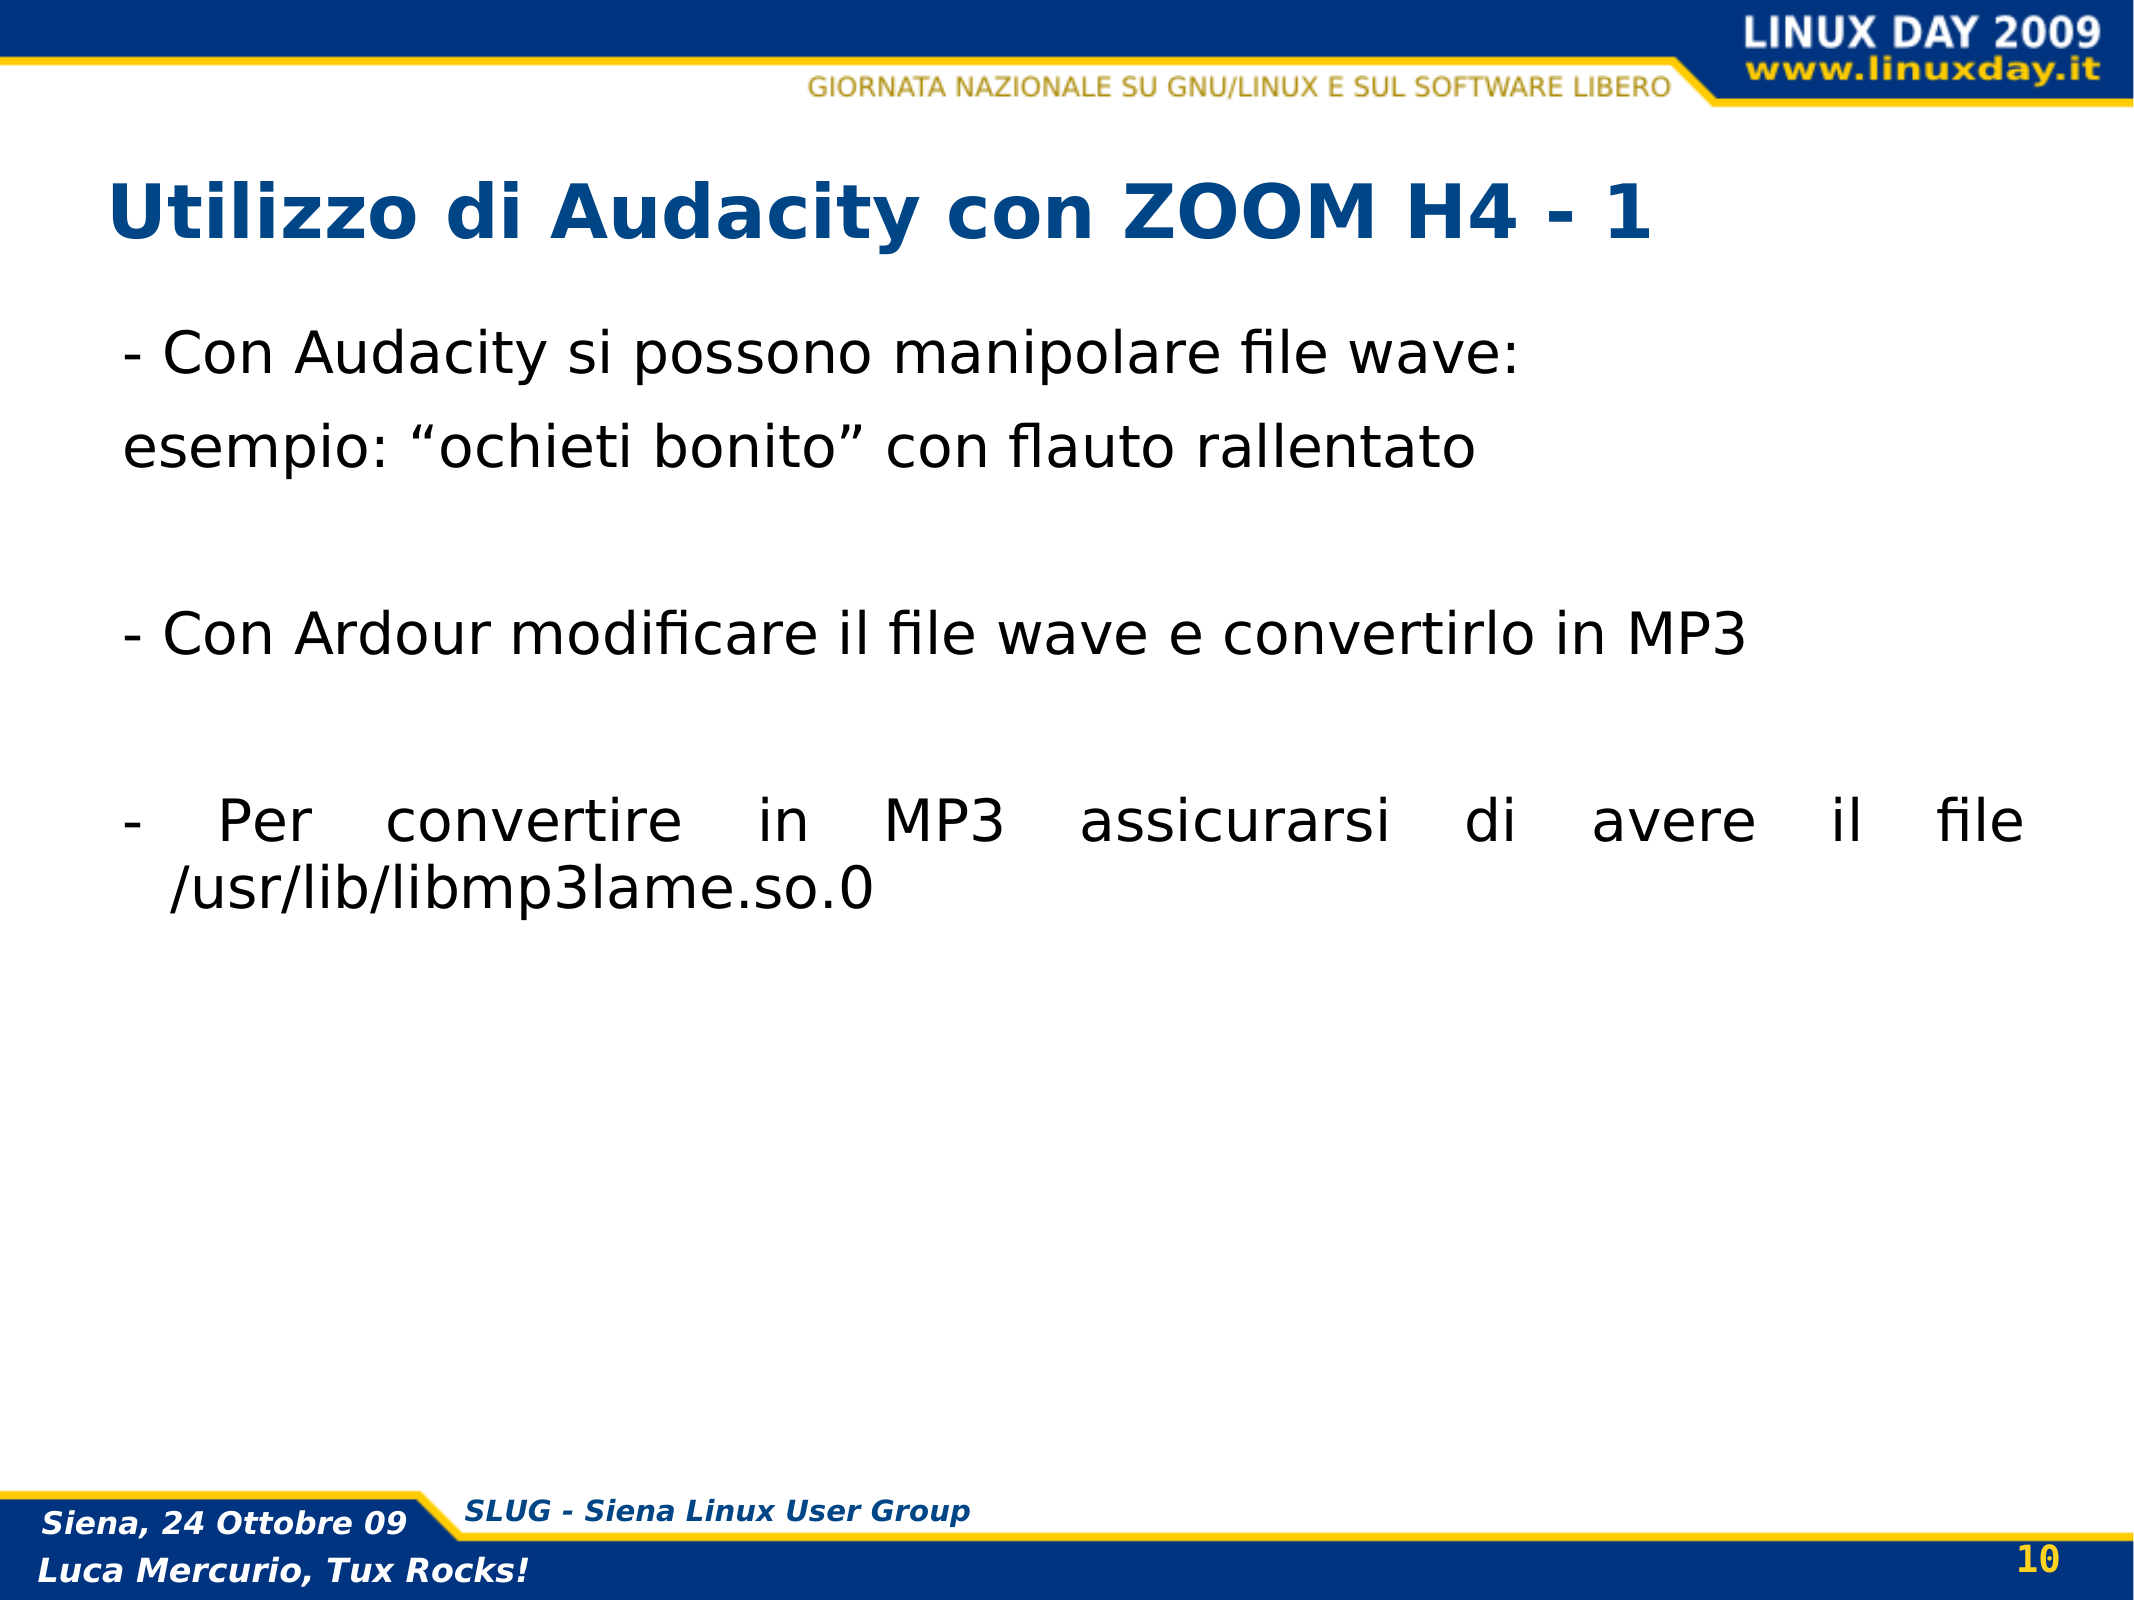

# Utilizzo di Audacity con ZOOM H4 - 1
- Con Audacity si possono manipolare file wave:
esempio: “ochieti bonito” con flauto rallentato
- Con Ardour modificare il file wave e convertirlo in MP3
- Per convertire in MP3 assicurarsi di avere il file /usr/lib/libmp3lame.so.0